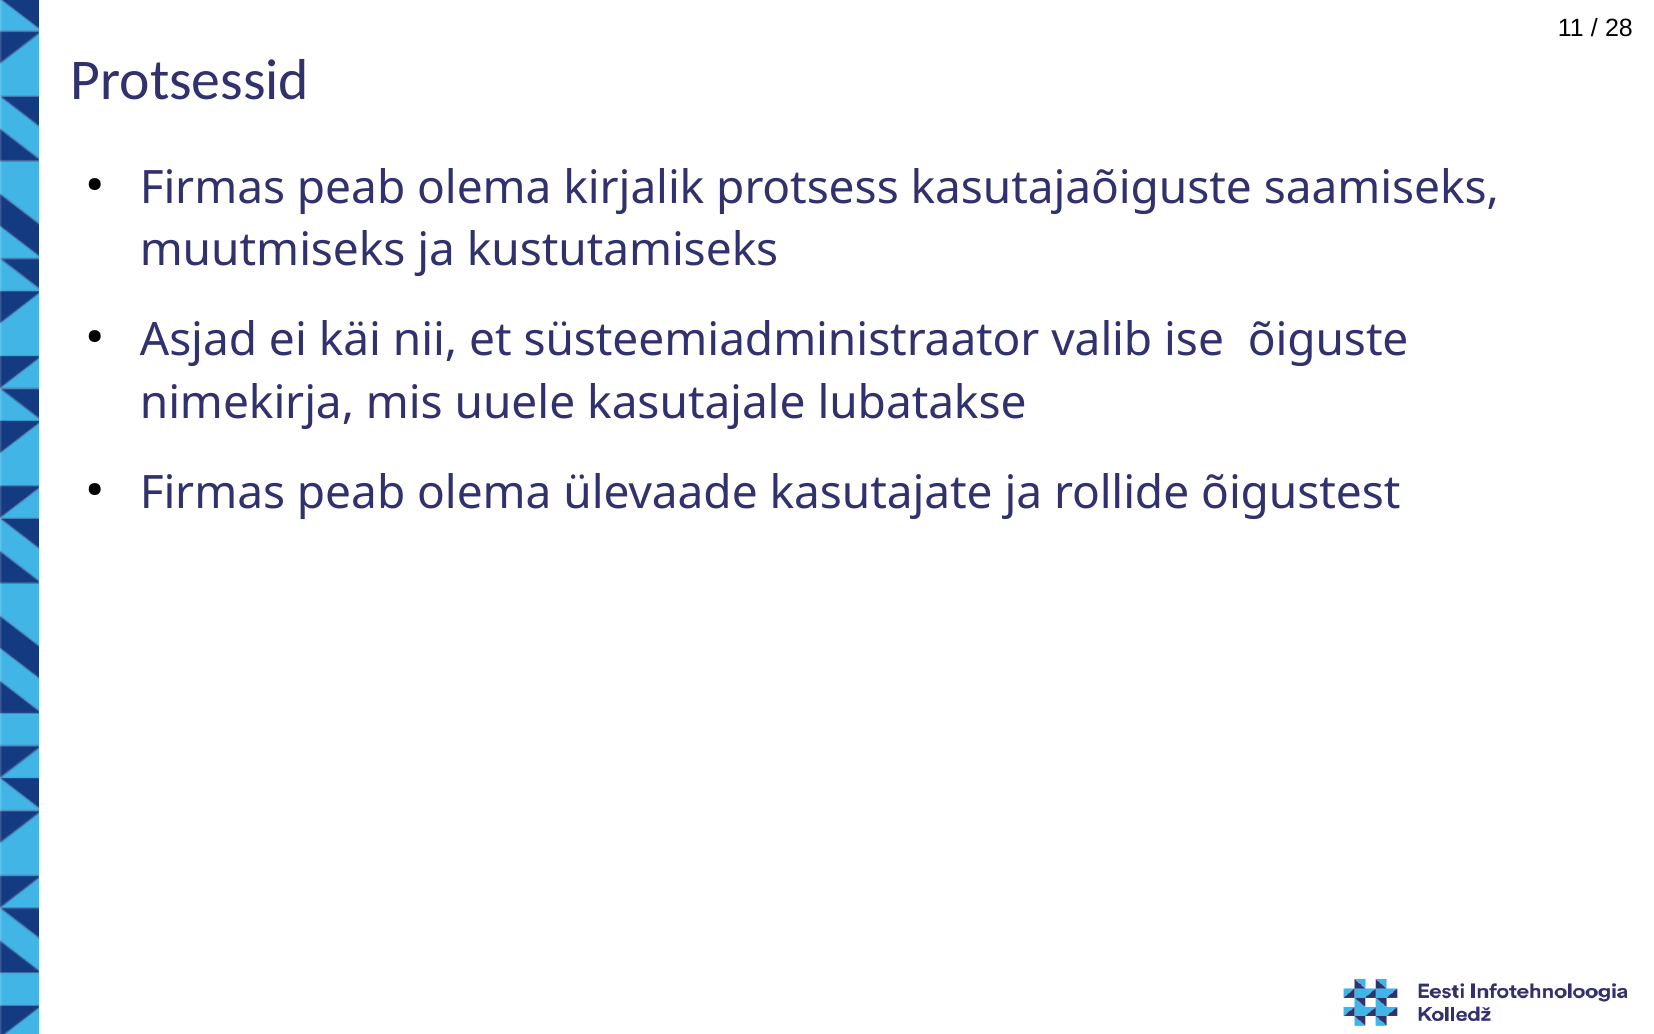

# Protsessid
Firmas peab olema kirjalik protsess kasutajaõiguste saamiseks, muutmiseks ja kustutamiseks
Asjad ei käi nii, et süsteemiadministraator valib ise õiguste nimekirja, mis uuele kasutajale lubatakse
Firmas peab olema ülevaade kasutajate ja rollide õigustest